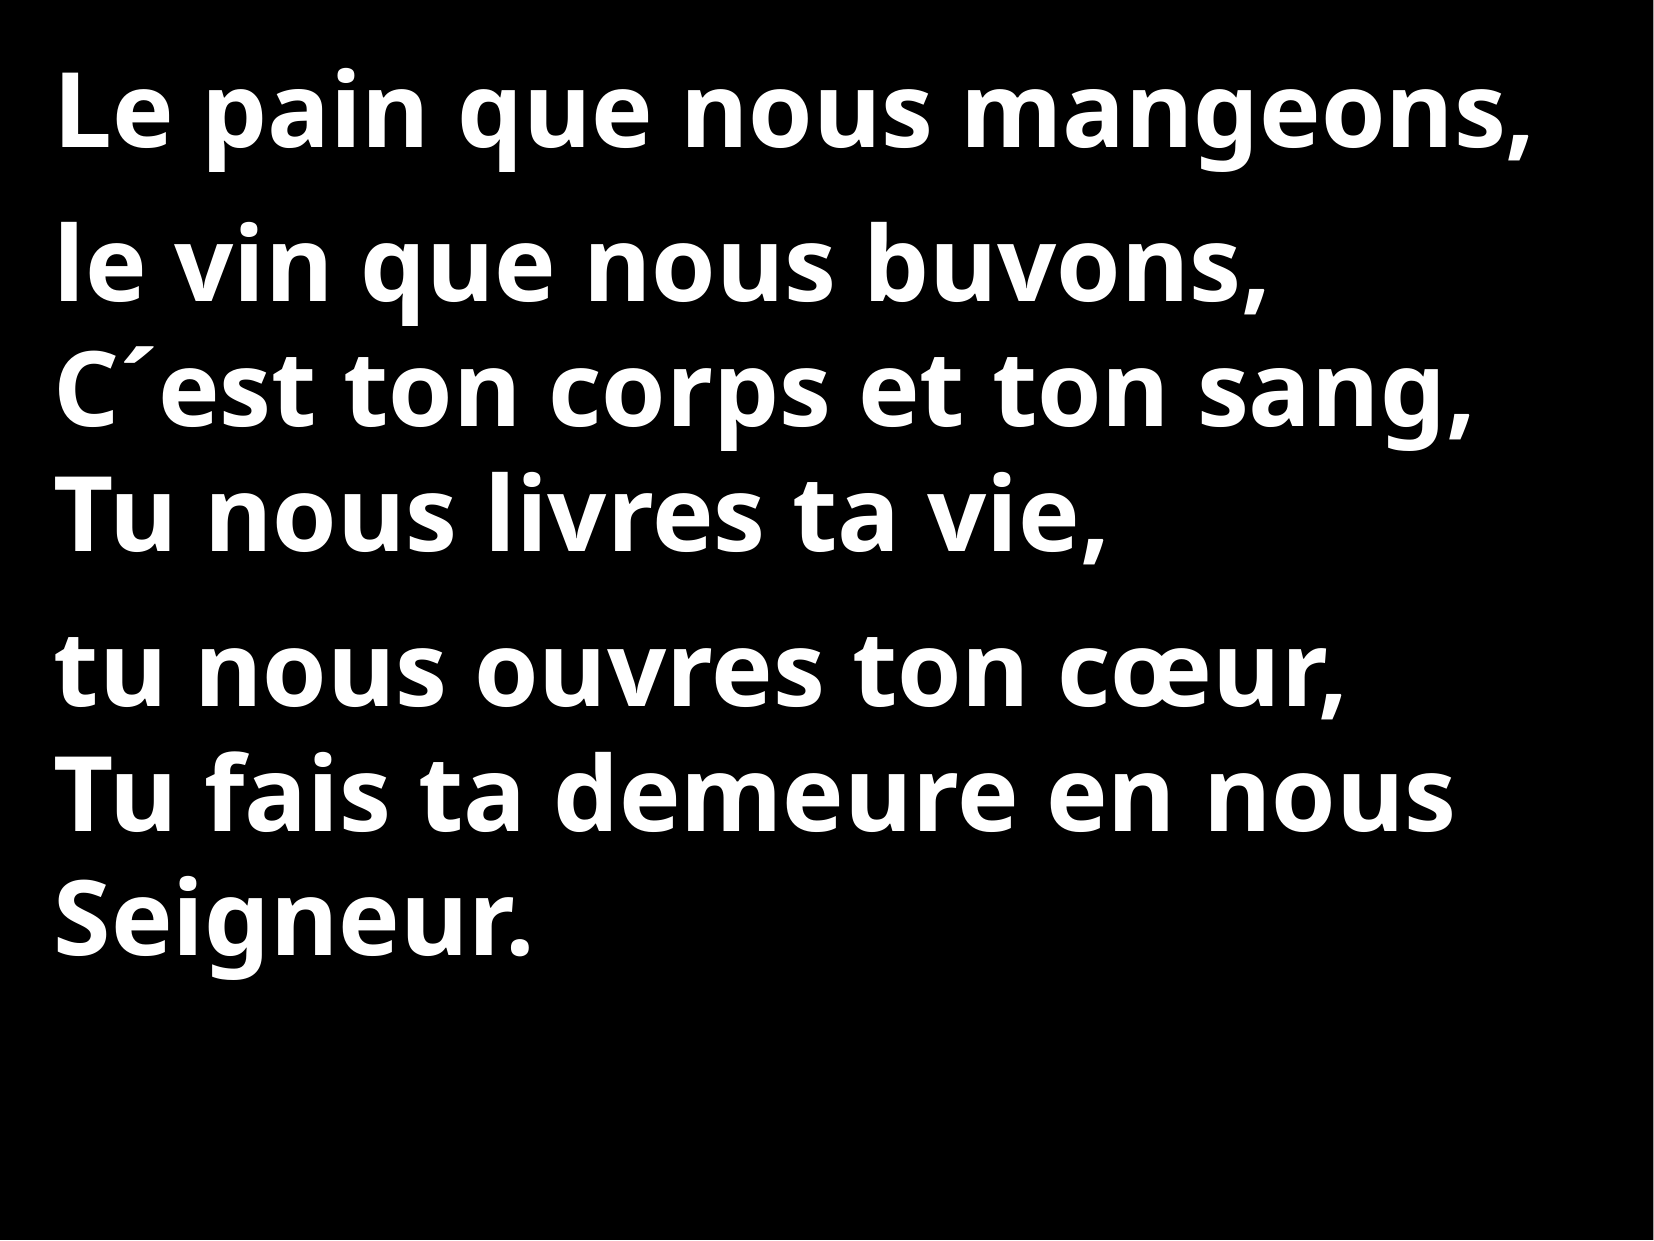

# Le pain que nous mangeons,
le vin que nous buvons, 
C´est ton corps et ton sang, 
Tu nous livres ta vie,
tu nous ouvres ton cœur, 
Tu fais ta demeure en nous Seigneur.